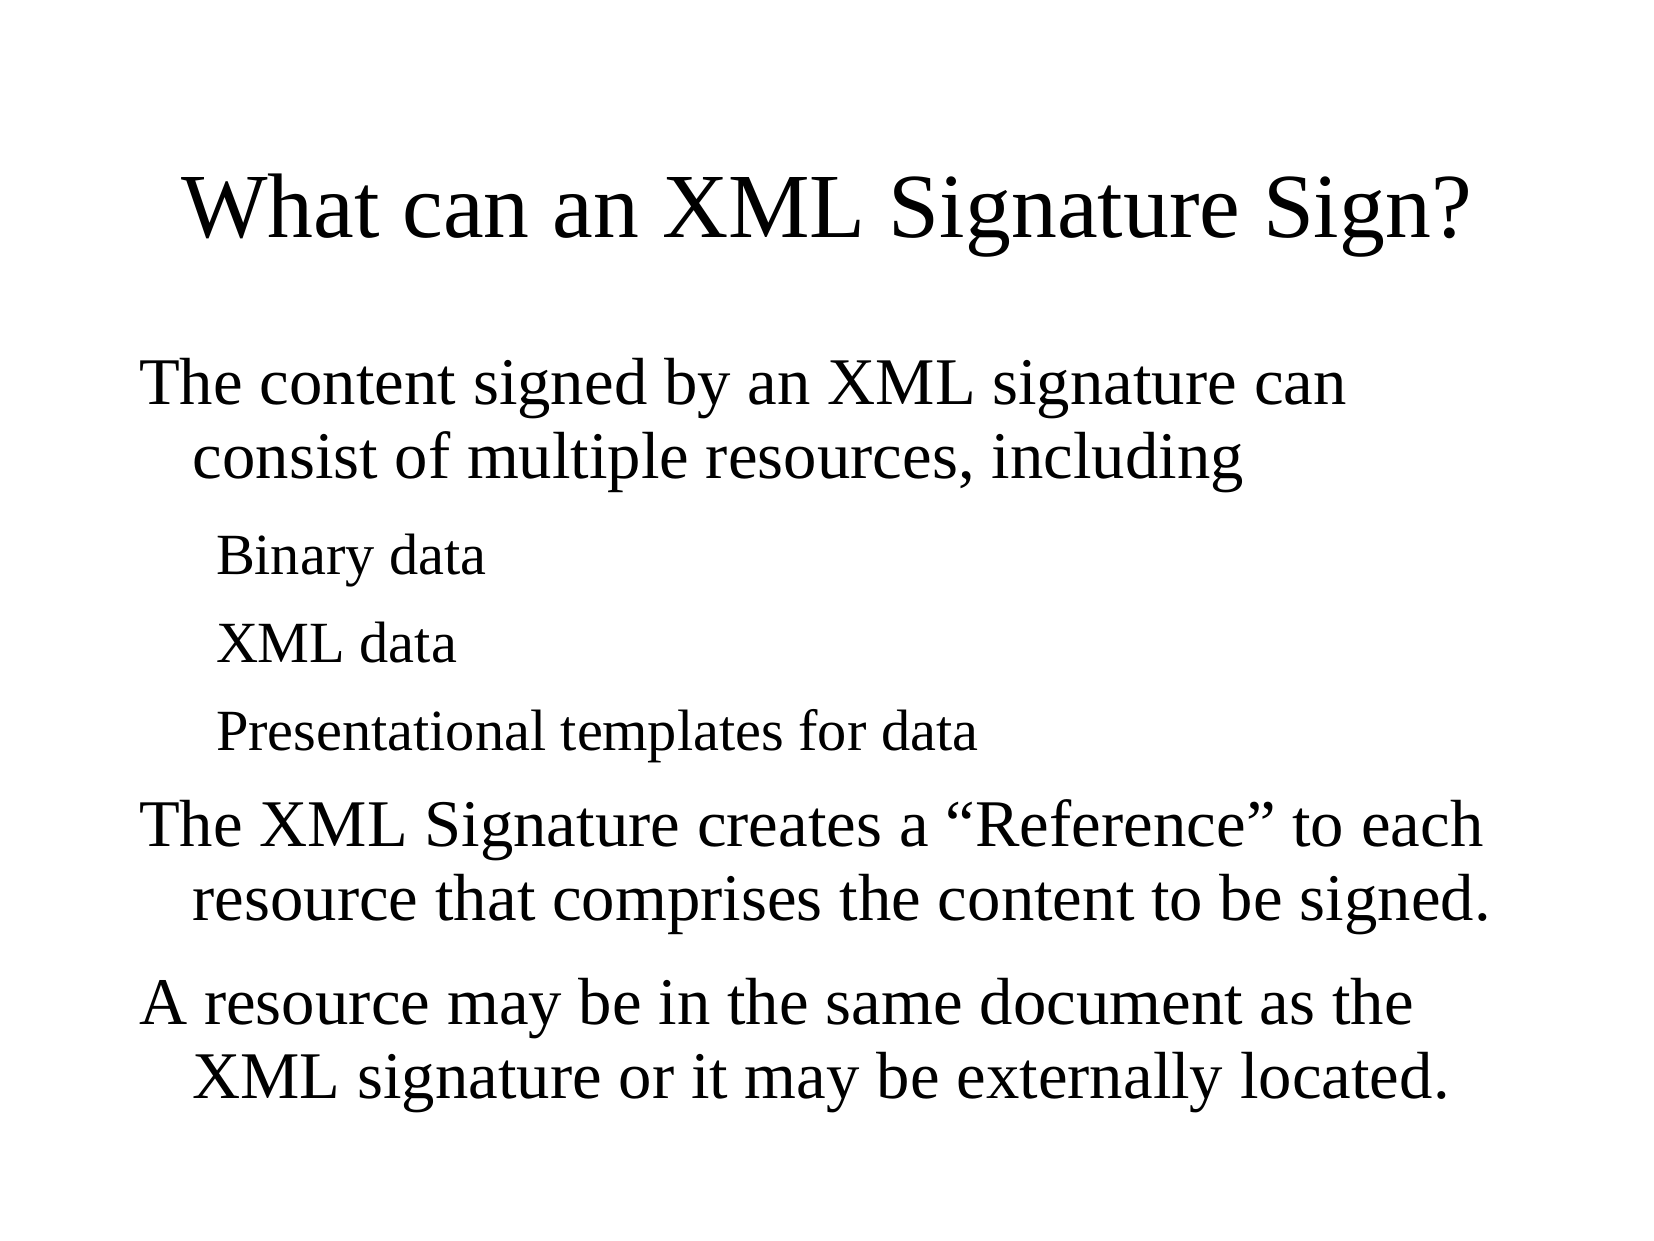

# What can an XML Signature Sign?
The content signed by an XML signature can consist of multiple resources, including
Binary data
XML data
Presentational templates for data
The XML Signature creates a “Reference” to each resource that comprises the content to be signed.
A resource may be in the same document as the XML signature or it may be externally located.